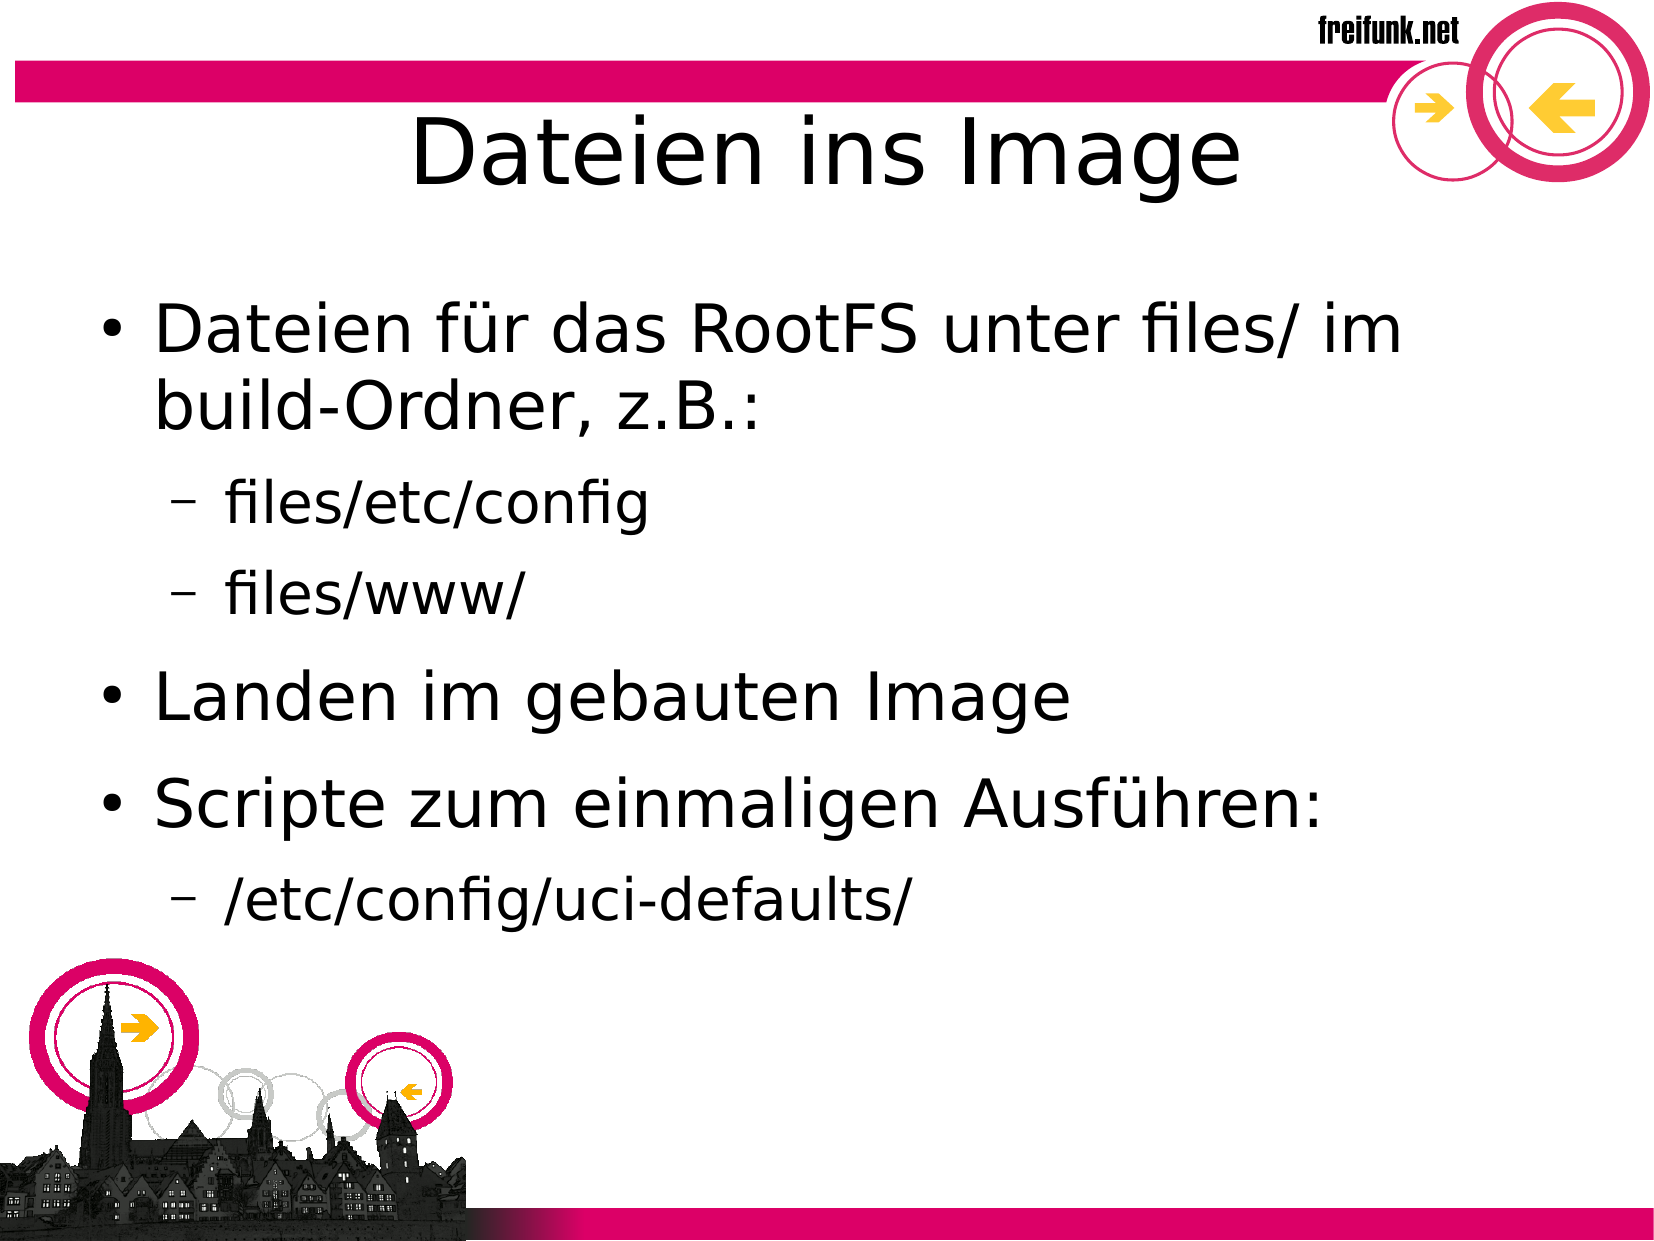

# Dateien ins Image
Dateien für das RootFS unter files/ im build-Ordner, z.B.:
files/etc/config
files/www/
Landen im gebauten Image
Scripte zum einmaligen Ausführen:
/etc/config/uci-defaults/